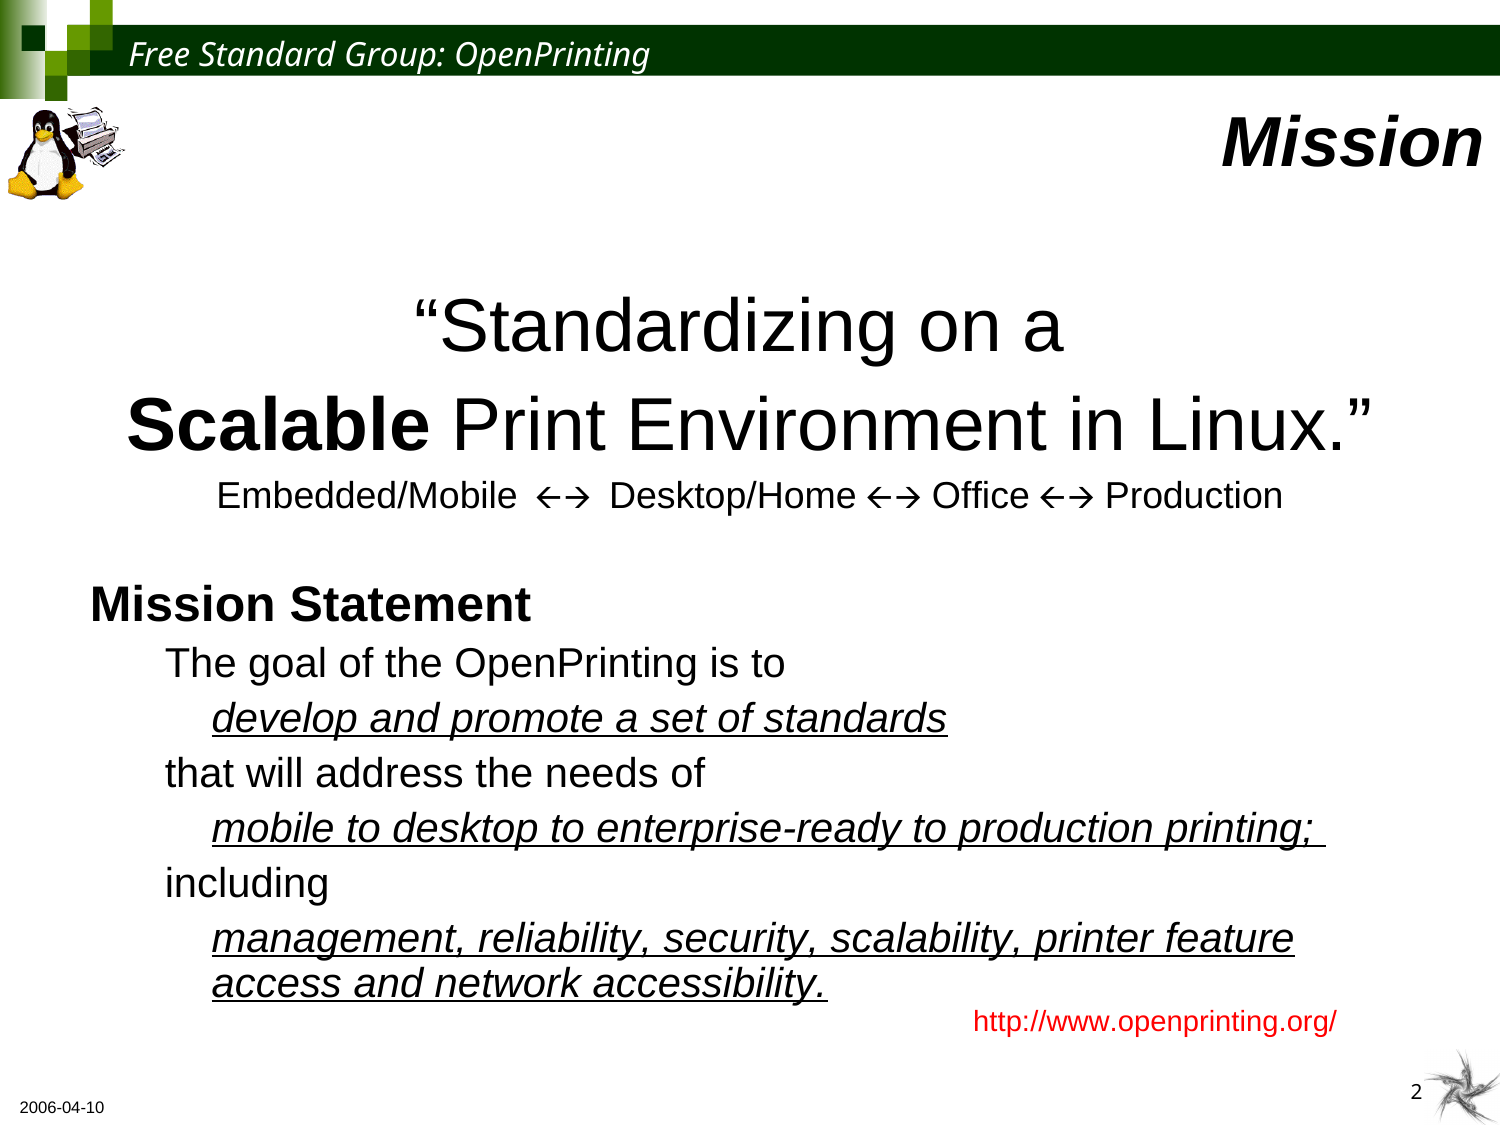

# Mission
“Standardizing on a
Scalable Print Environment in Linux.”
Embedded/Mobile  Desktop/Home  Office  Production
Mission Statement
The goal of the OpenPrinting is to
	develop and promote a set of standards
that will address the needs of
	mobile to desktop to enterprise-ready to production printing;
including
	management, reliability, security, scalability, printer feature access and network accessibility.
http://www.openprinting.org/